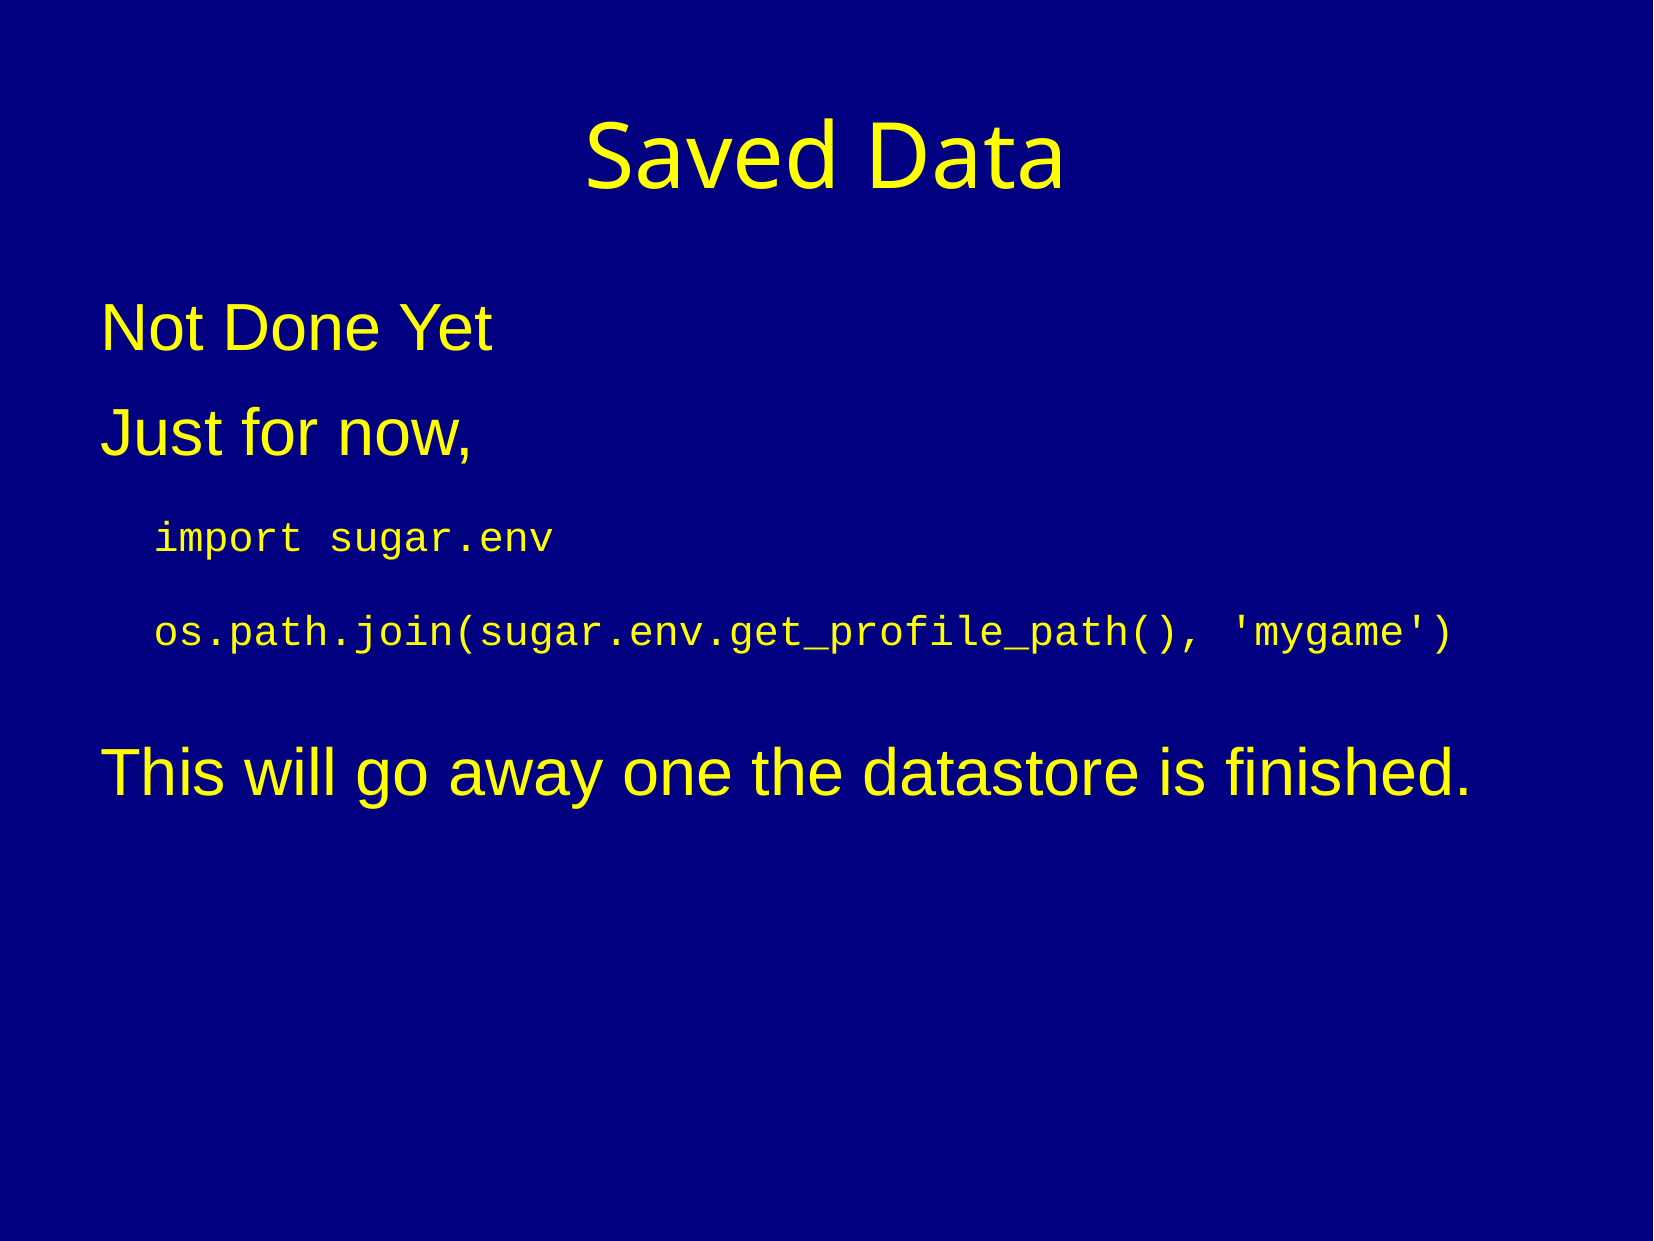

# Saved Data
Not Done Yet
Just for now,
import sugar.env
os.path.join(sugar.env.get_profile_path(), 'mygame')
This will go away one the datastore is finished.